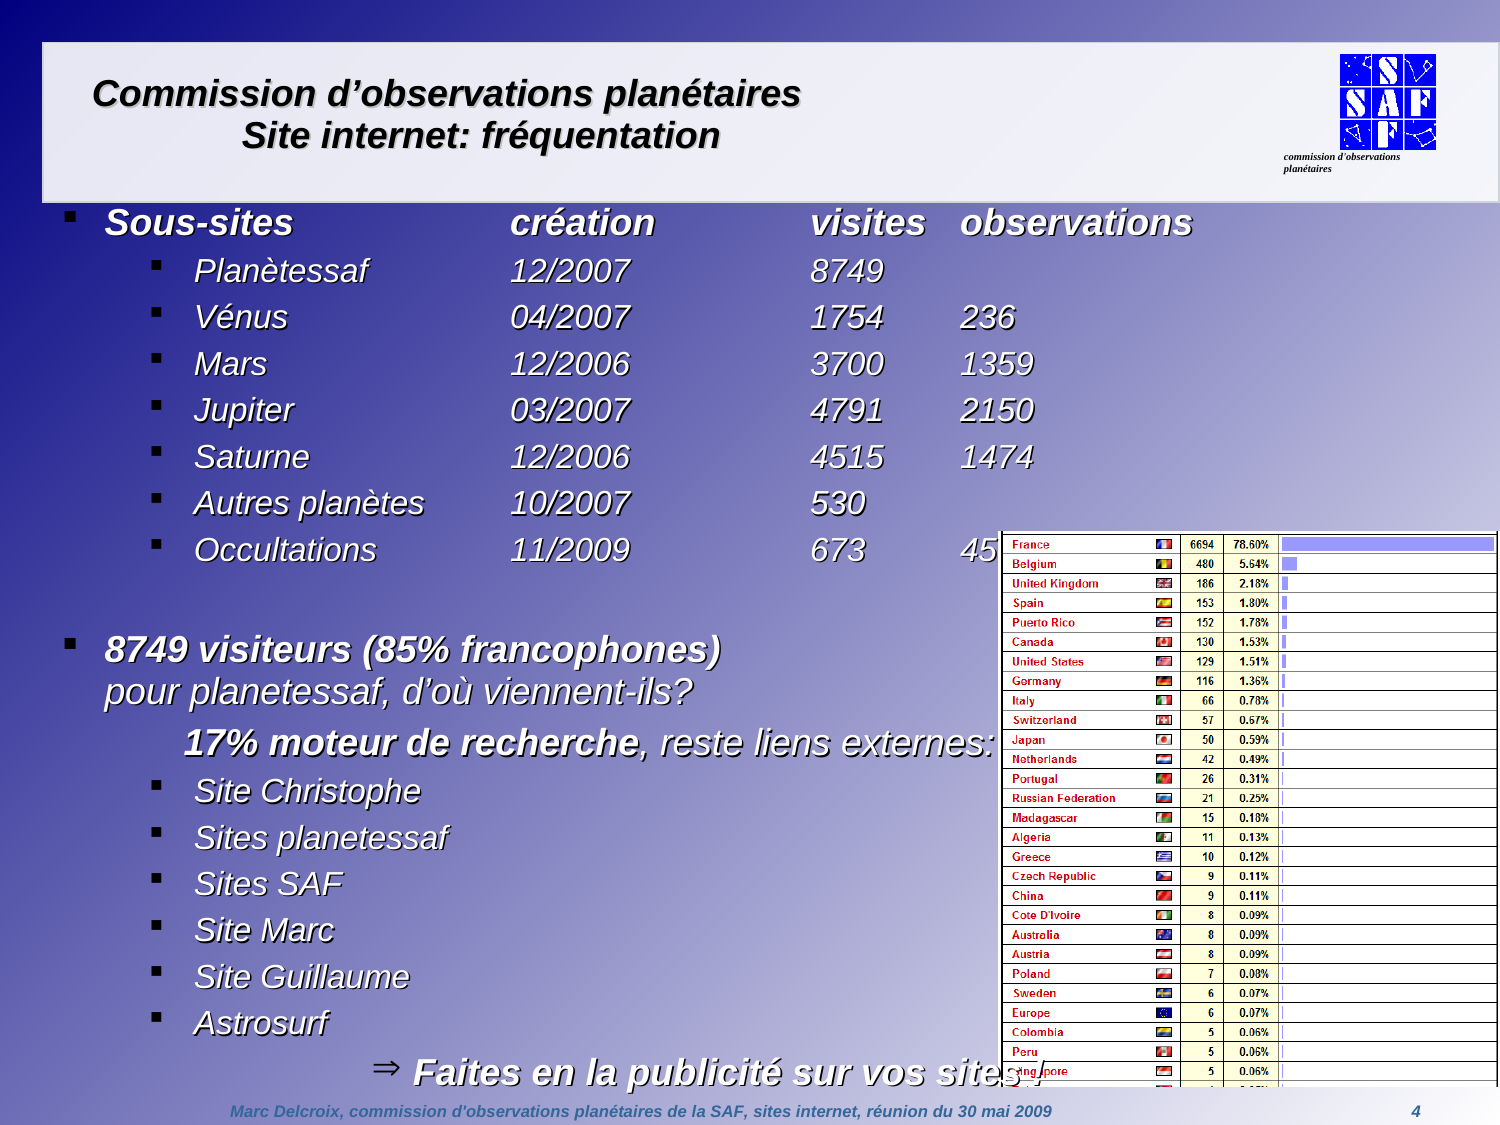

Commission d’observations planétaires
	Site internet: fréquentation
Sous-sites		création		visites	observations
Planètessaf	12/2007		8749
Vénus		04/2007		1754	236
Mars		12/2006		3700	1359
Jupiter		03/2007		4791	2150
Saturne		12/2006		4515	1474
Autres planètes	10/2007		530
Occultations	11/2009		673	45
8749 visiteurs (85% francophones)
pour planetessaf, d’où viennent-ils?
17% moteur de recherche, reste liens externes:
Site Christophe
Sites planetessaf
Sites SAF
Site Marc
Site Guillaume
Astrosurf
Faites en la publicité sur vos sites !
Marc Delcroix, commission des observations planétaires de la SAF, administratif, réunion du 29 mai 2010
4